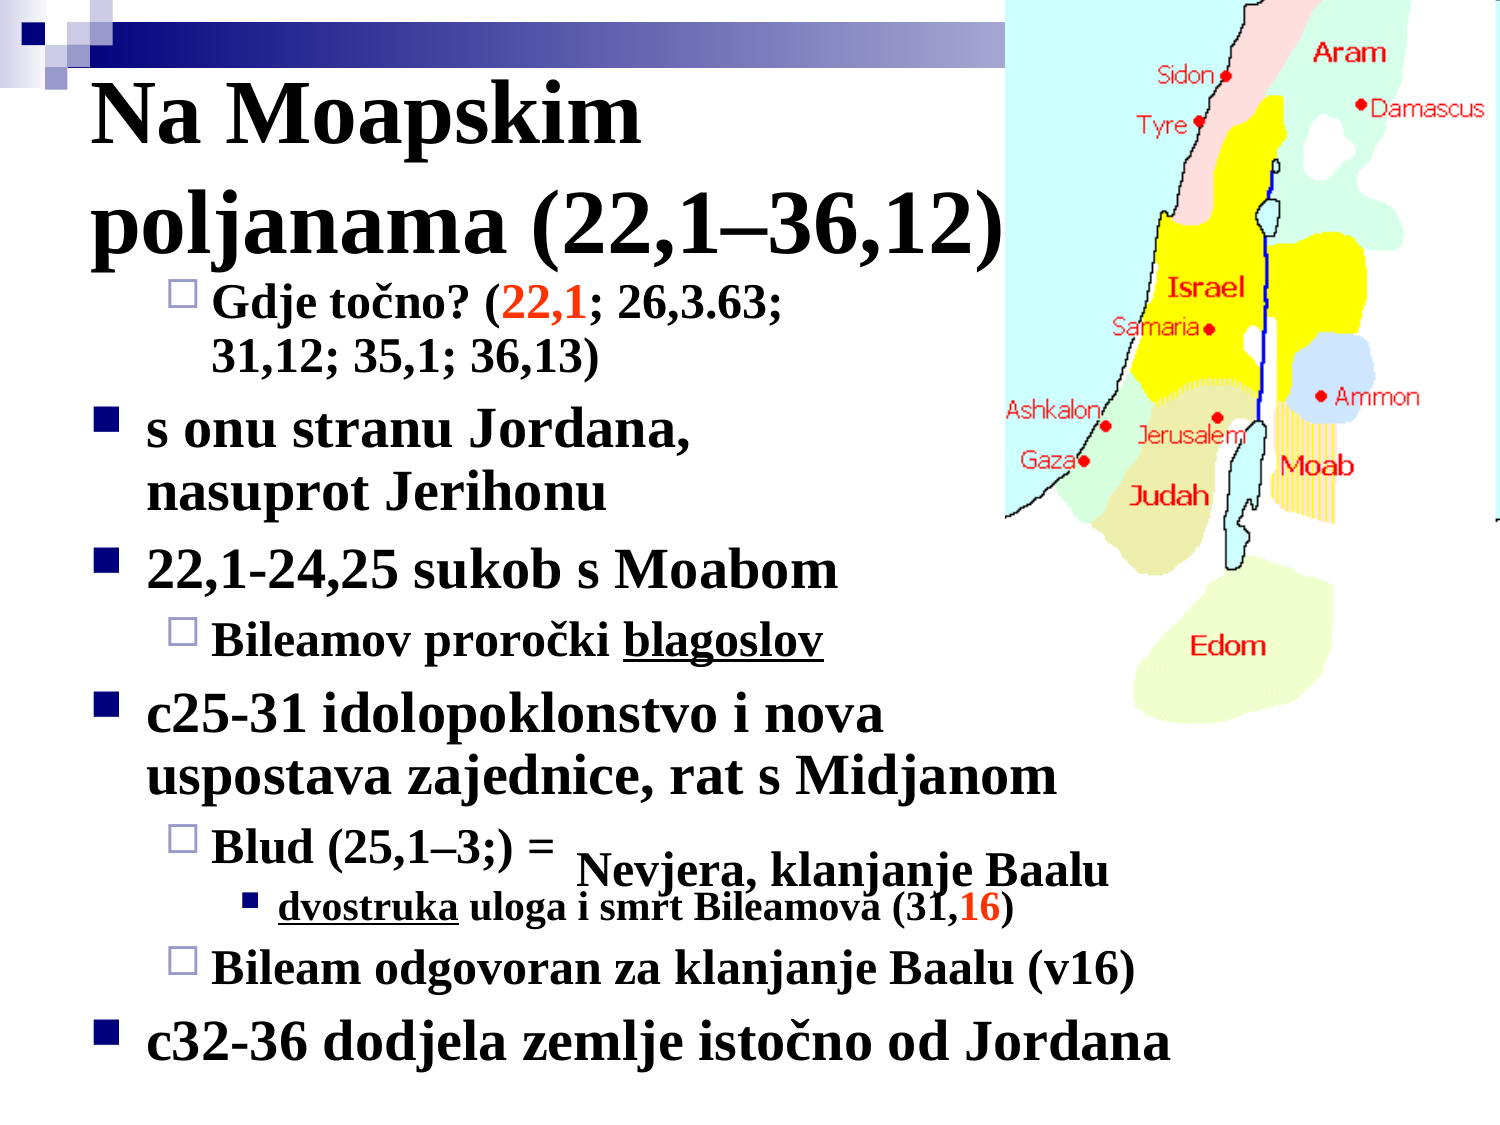

# Na Moapskim poljanama (22,1–36,12)
Gdje točno? (22,1; 26,3.63;
31,12; 35,1; 36,13)
s onu stranu Jordana,
nasuprot Jerihonu
22,1-24,25 sukob s Moabom
Bileamov proročki blagoslov
c25-31 idolopoklonstvo i nova
uspostava zajednice, rat s Midjanom
Blud (25,1–3;) =
dvostruka uloga i smrt Bileamova (31,16)
Bileam odgovoran za klanjanje Baalu (v16)
c32-36 dodjela zemlje istočno od Jordana
Nevjera, klanjanje Baalu